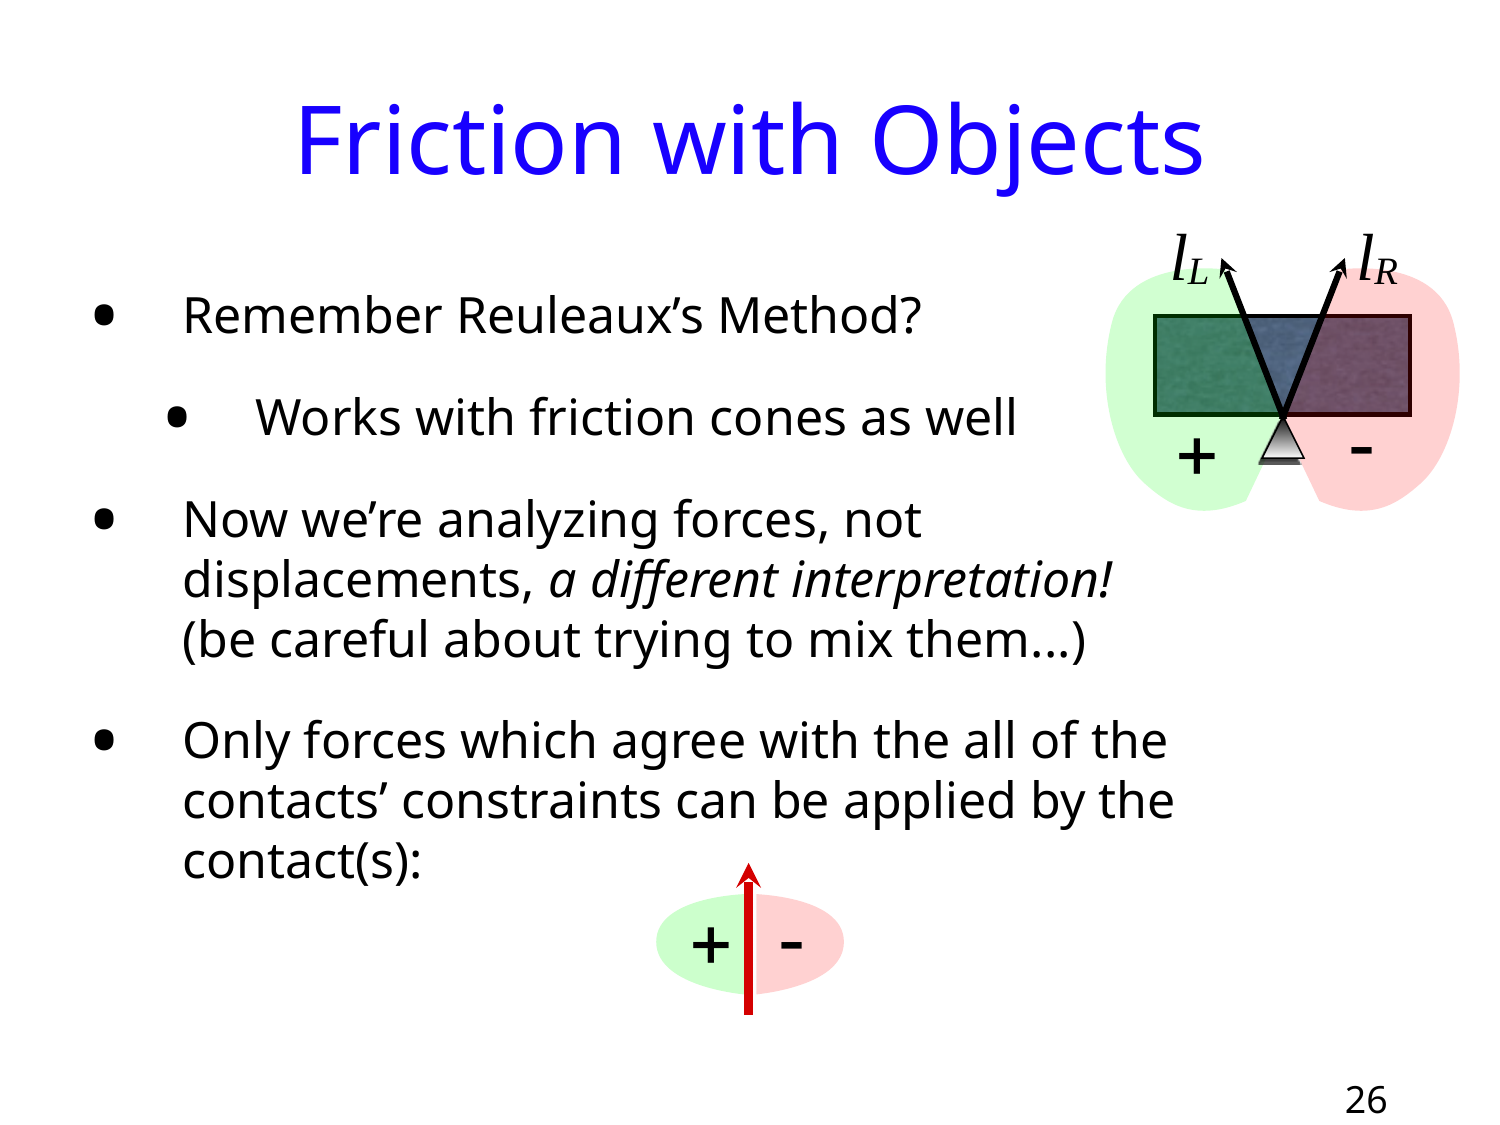

# Friction with Objects
lL
lR
Remember Reuleaux’s Method?
Works with friction cones as well
Now we’re analyzing forces, not displacements, a different interpretation!
(be careful about trying to mix them...)
Only forces which agree with the all of the contacts’ constraints can be applied by the contact(s):
-
+
+
-
26